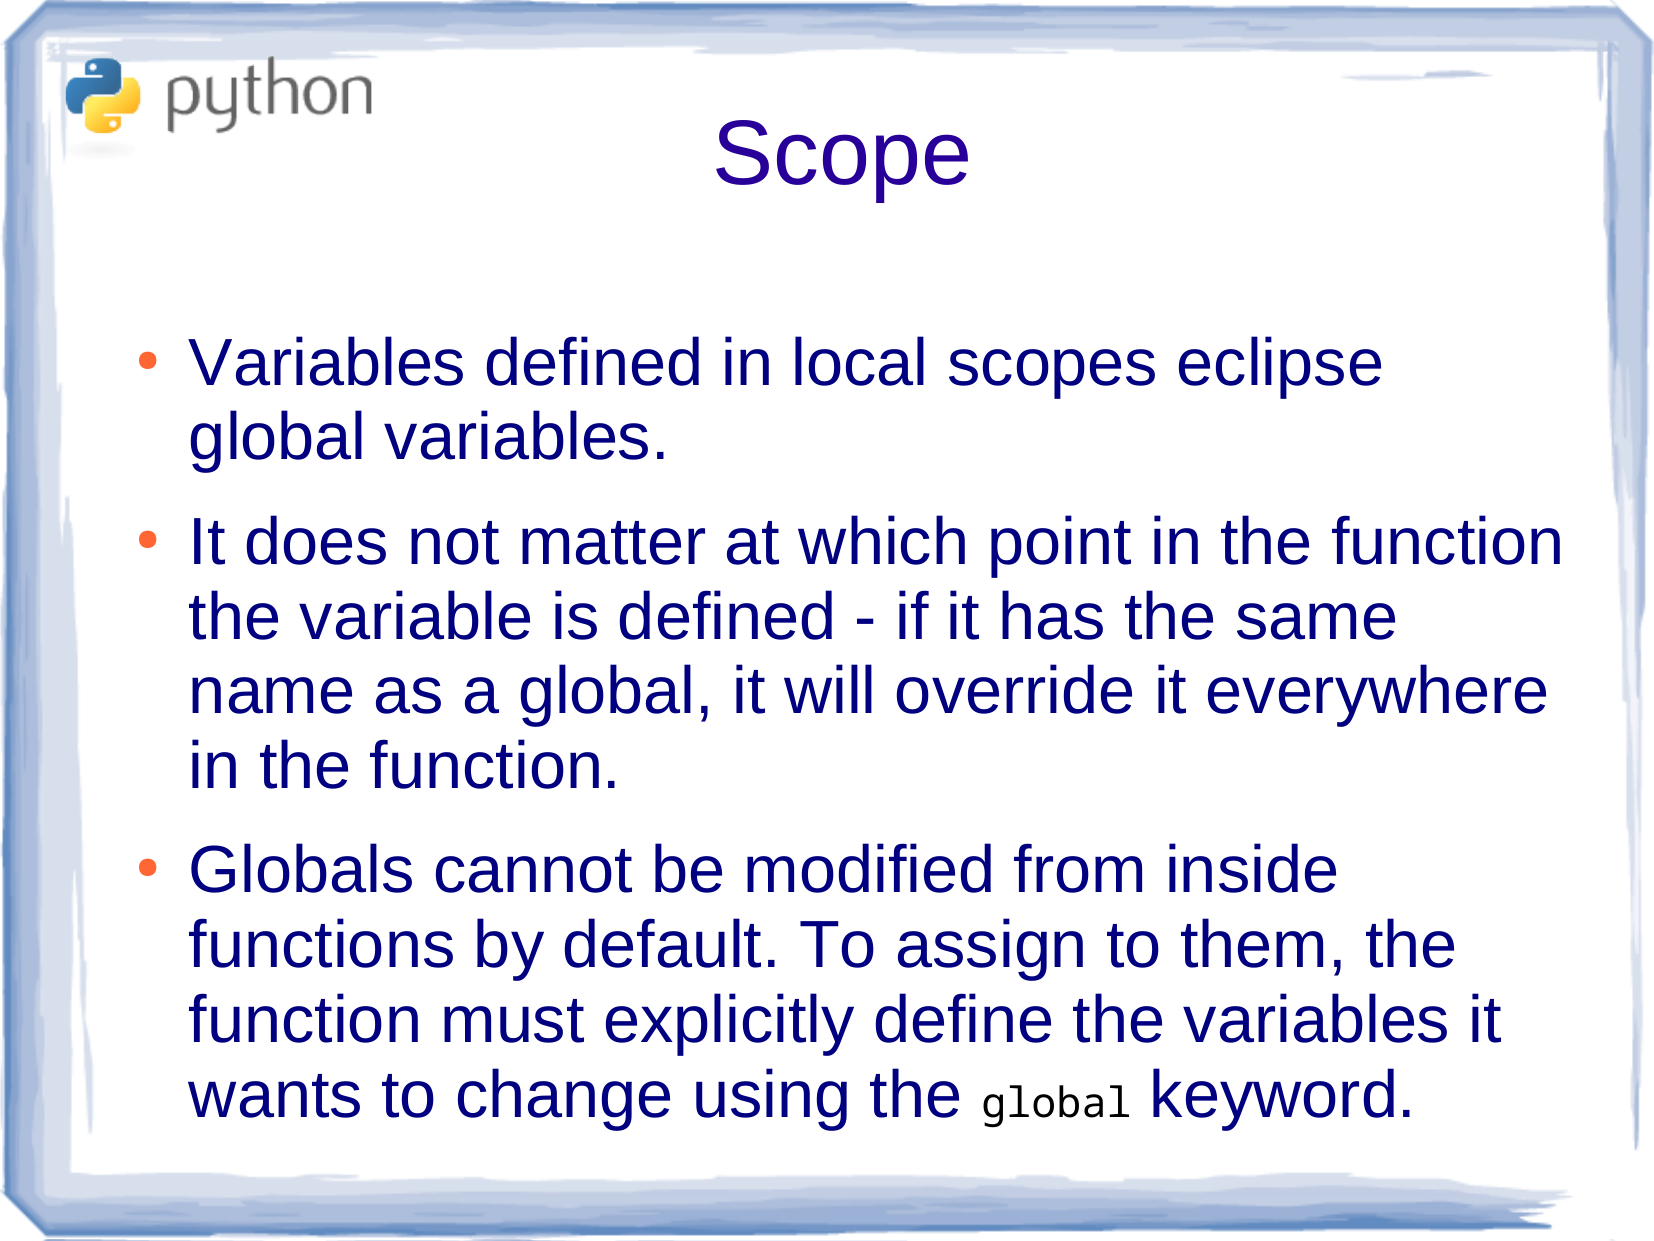

# Scope
Variables defined in local scopes eclipse global variables.
It does not matter at which point in the function the variable is defined - if it has the same name as a global, it will override it everywhere in the function.
Globals cannot be modified from inside functions by default. To assign to them, the function must explicitly define the variables it wants to change using the global keyword.